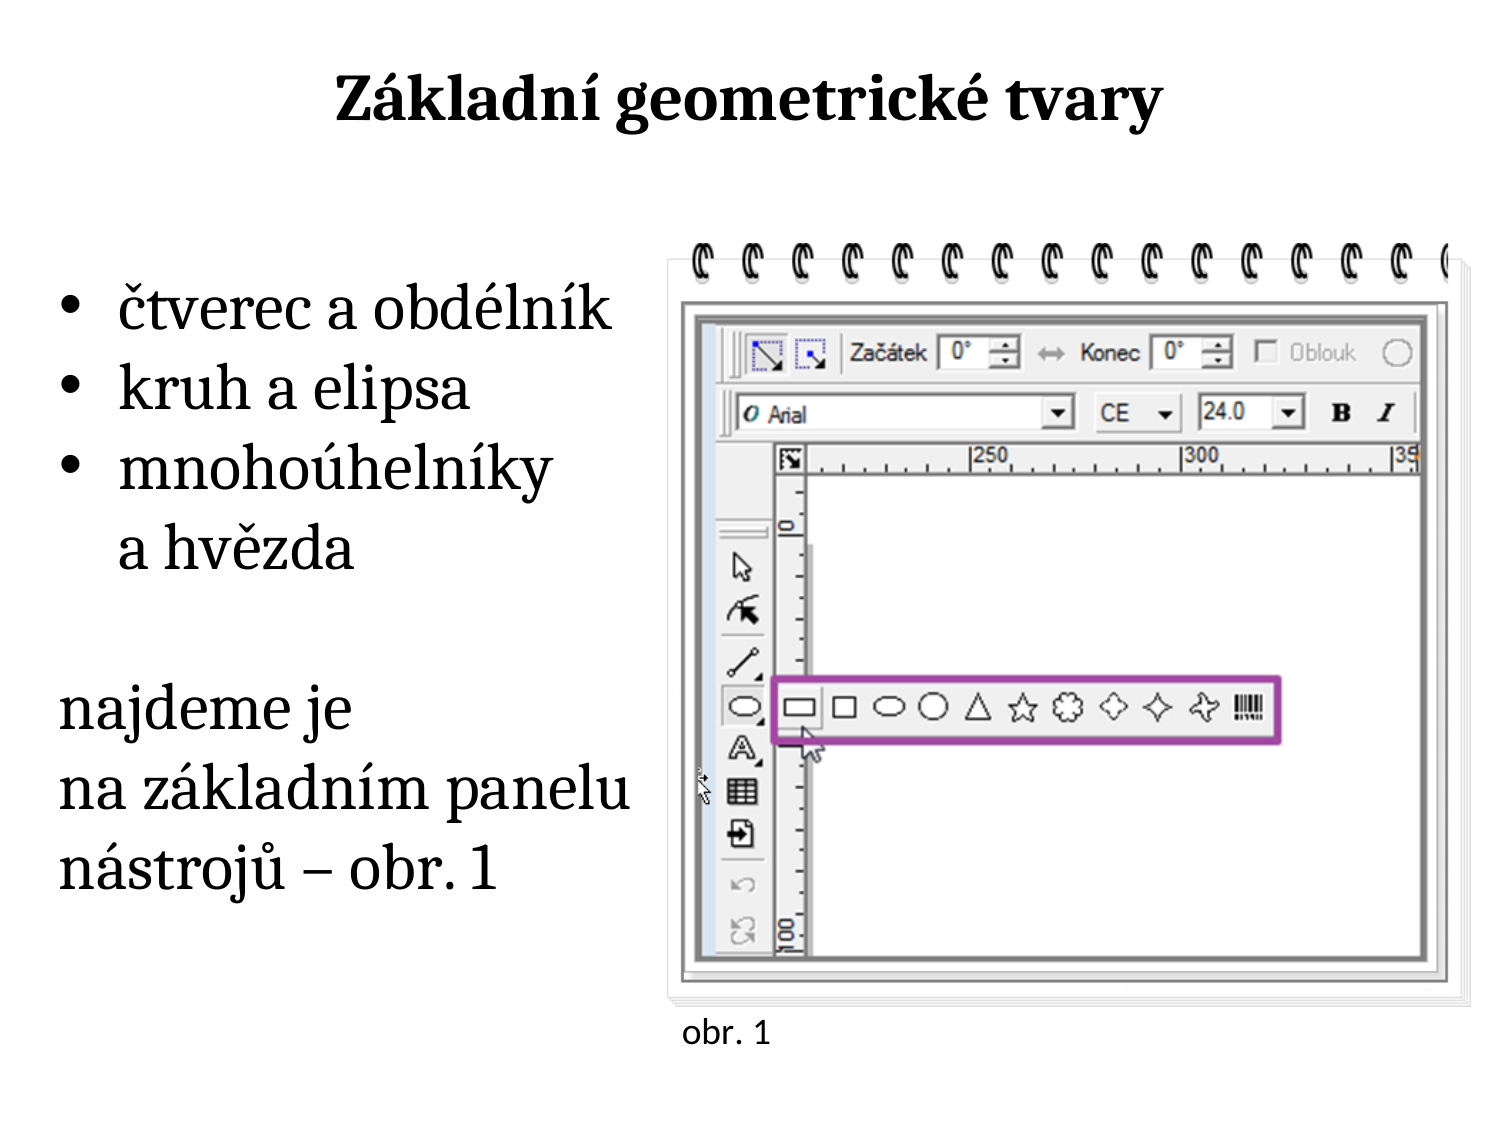

# Základní geometrické tvary
čtverec a obdélník
kruh a elipsa
mnohoúhelníky
	a hvězda
najdeme je
na základním panelu
nástrojů – obr. 1
obr. 1